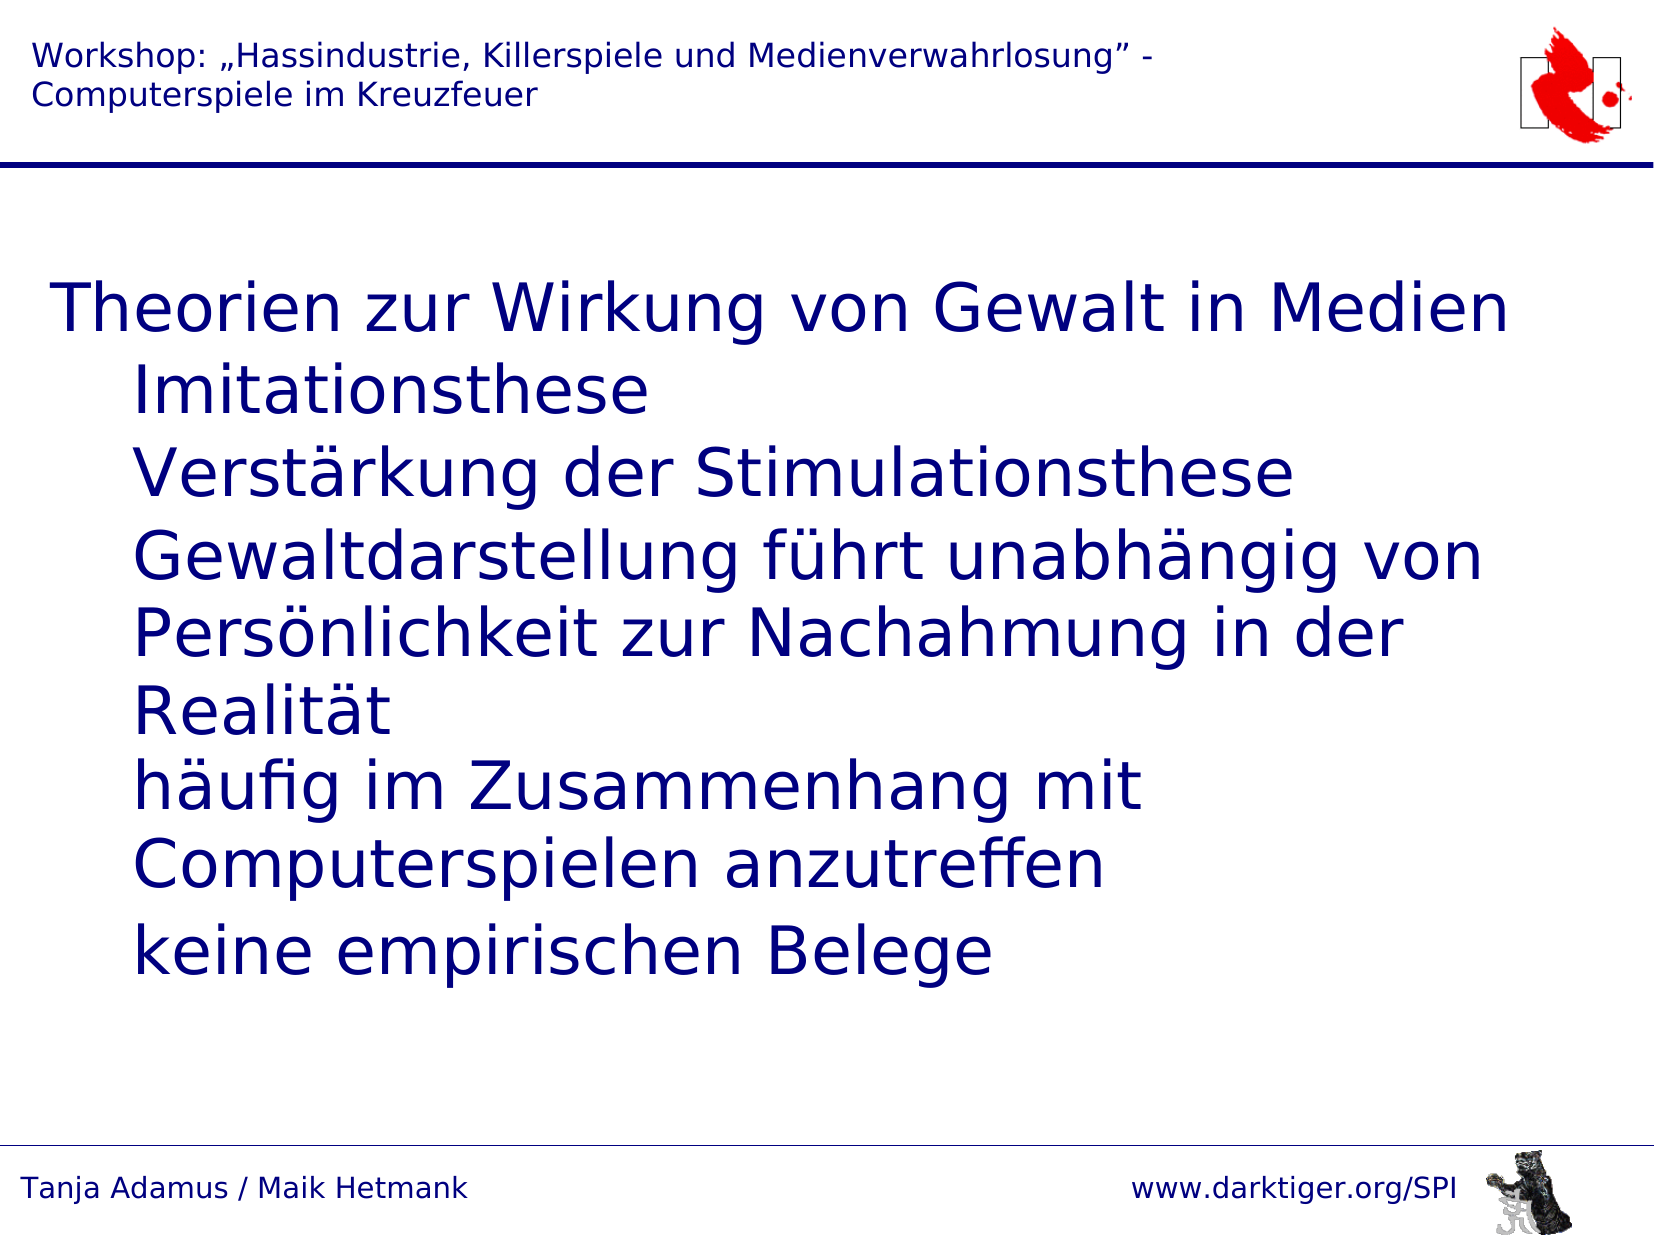

Workshop: „Hassindustrie, Killerspiele und Medienverwahrlosung” - Computerspiele im Kreuzfeuer
Theorien zur Wirkung von Gewalt in Medien
Imitationsthese
Verstärkung der Stimulationsthese
Gewaltdarstellung führt unabhängig von Persönlichkeit zur Nachahmung in der Realität
häufig im Zusammenhang mit Computerspielen anzutreffen
keine empirischen Belege